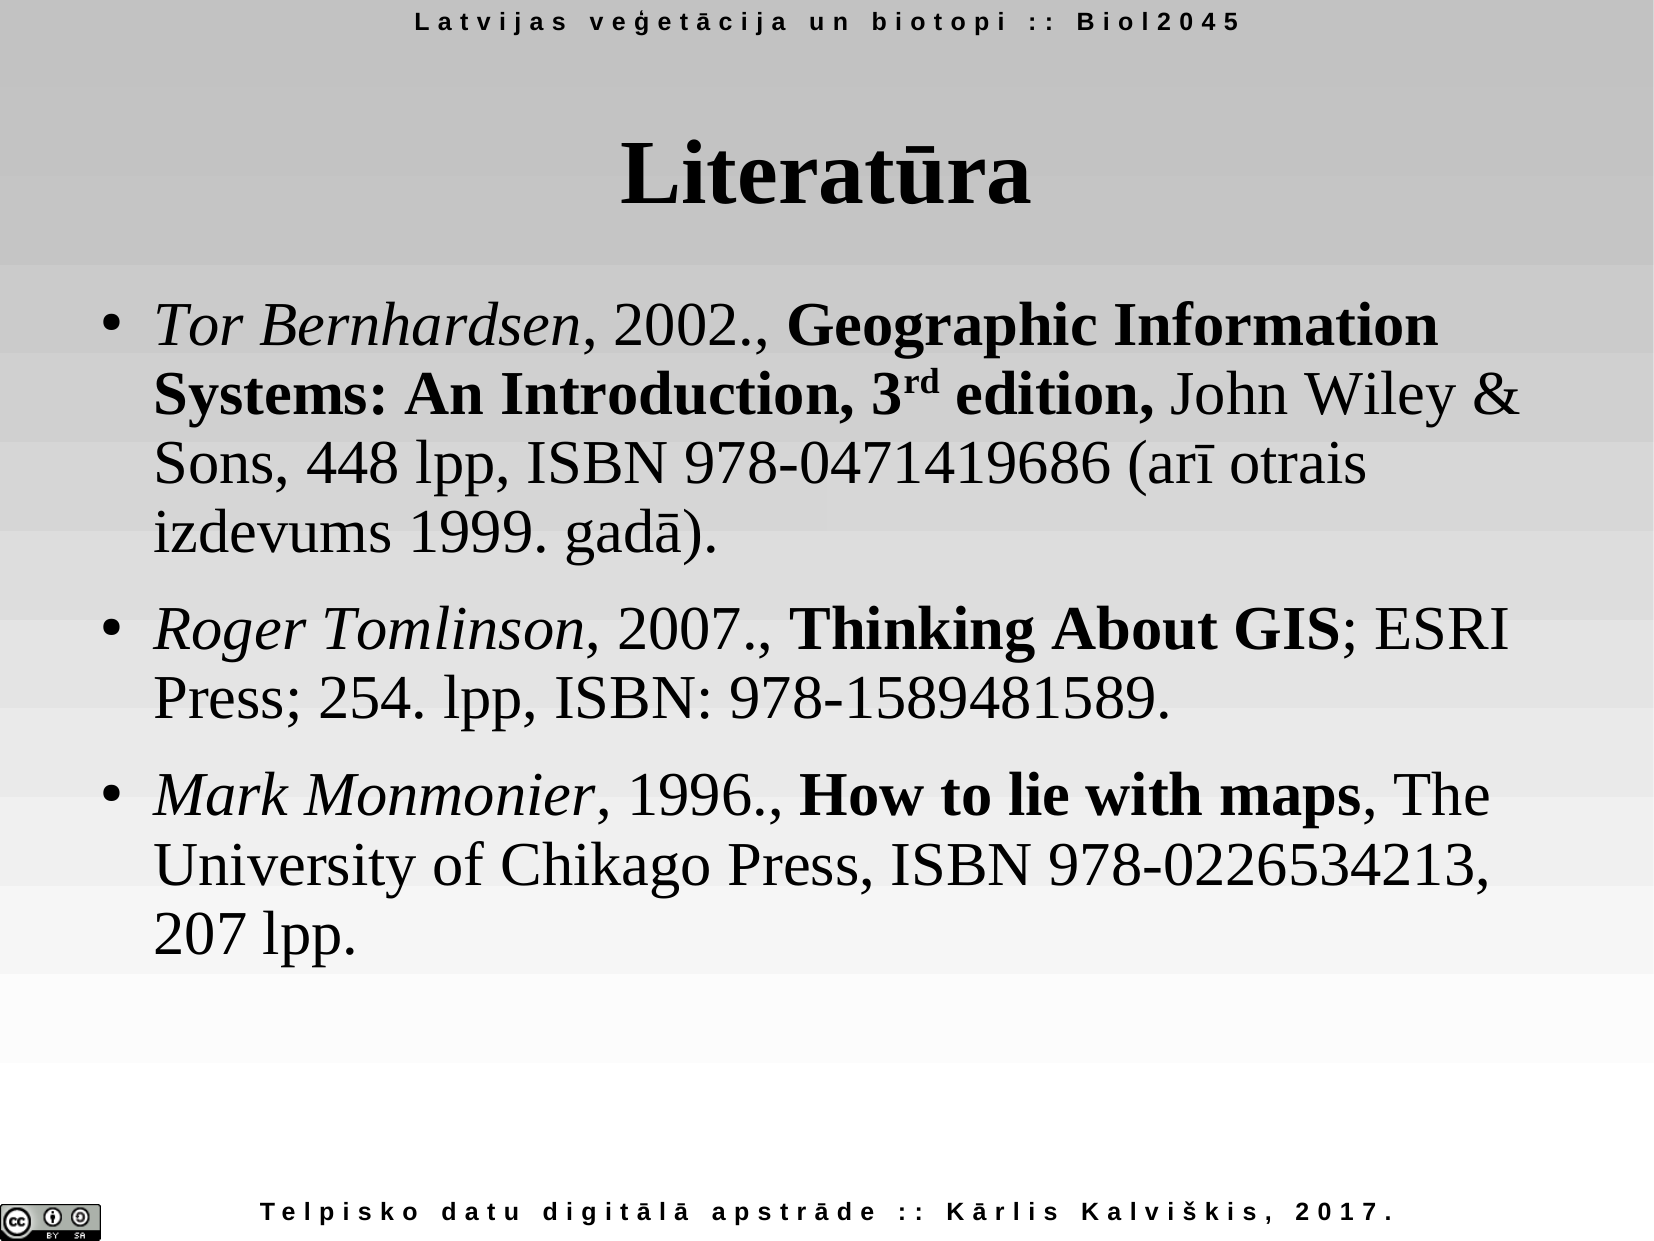

# Literatūra
Tor Bernhardsen, 2002., Geographic Information Systems: An Introduction, 3rd edition, John Wiley & Sons, 448 lpp, ISBN 978-0471419686 (arī otrais izdevums 1999. gadā).
Roger Tomlinson, 2007., Thinking About GIS; ESRI Press; 254. lpp, ISBN: 978-1589481589.
Mark Monmonier, 1996., How to lie with maps, The University of Chikago Press, ISBN 978-0226534213, 207 lpp.